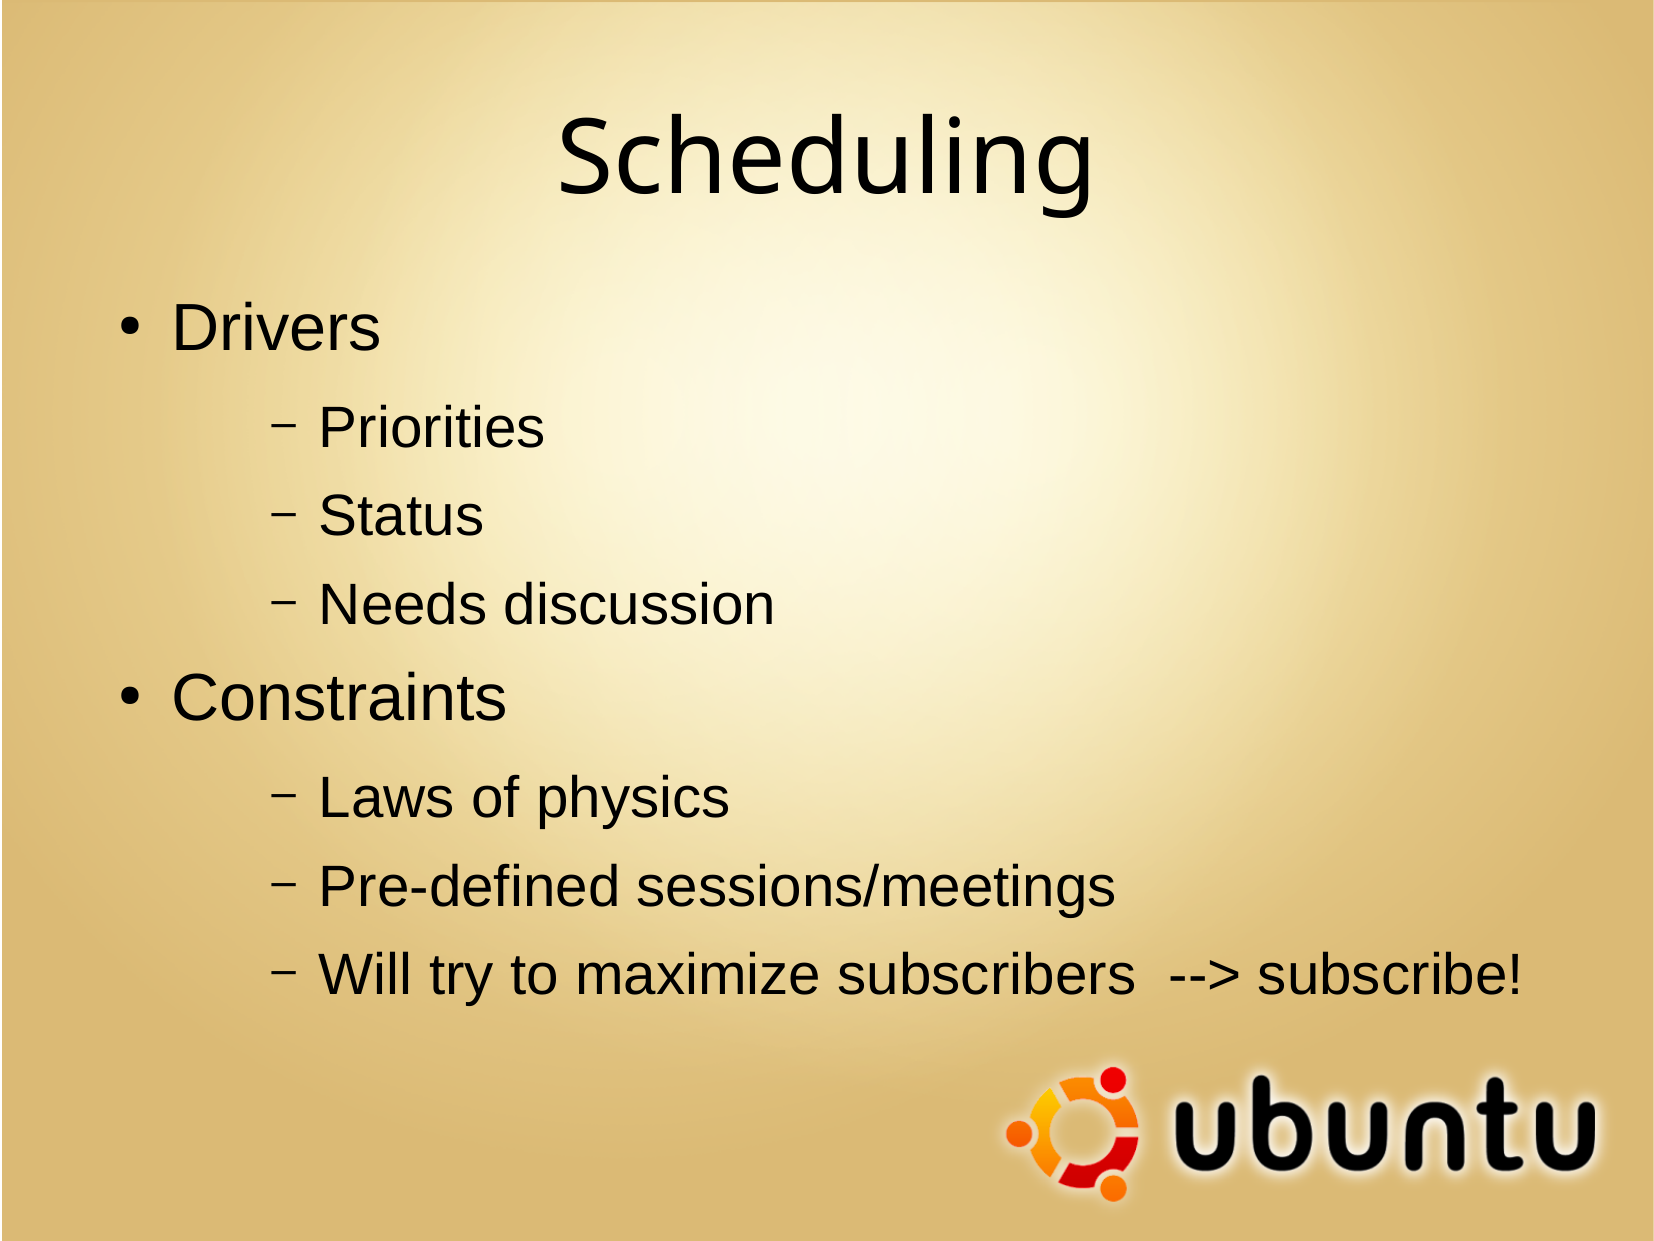

# Scheduling
Drivers
Priorities
Status
Needs discussion
Constraints
Laws of physics
Pre-defined sessions/meetings
Will try to maximize subscribers --> subscribe!